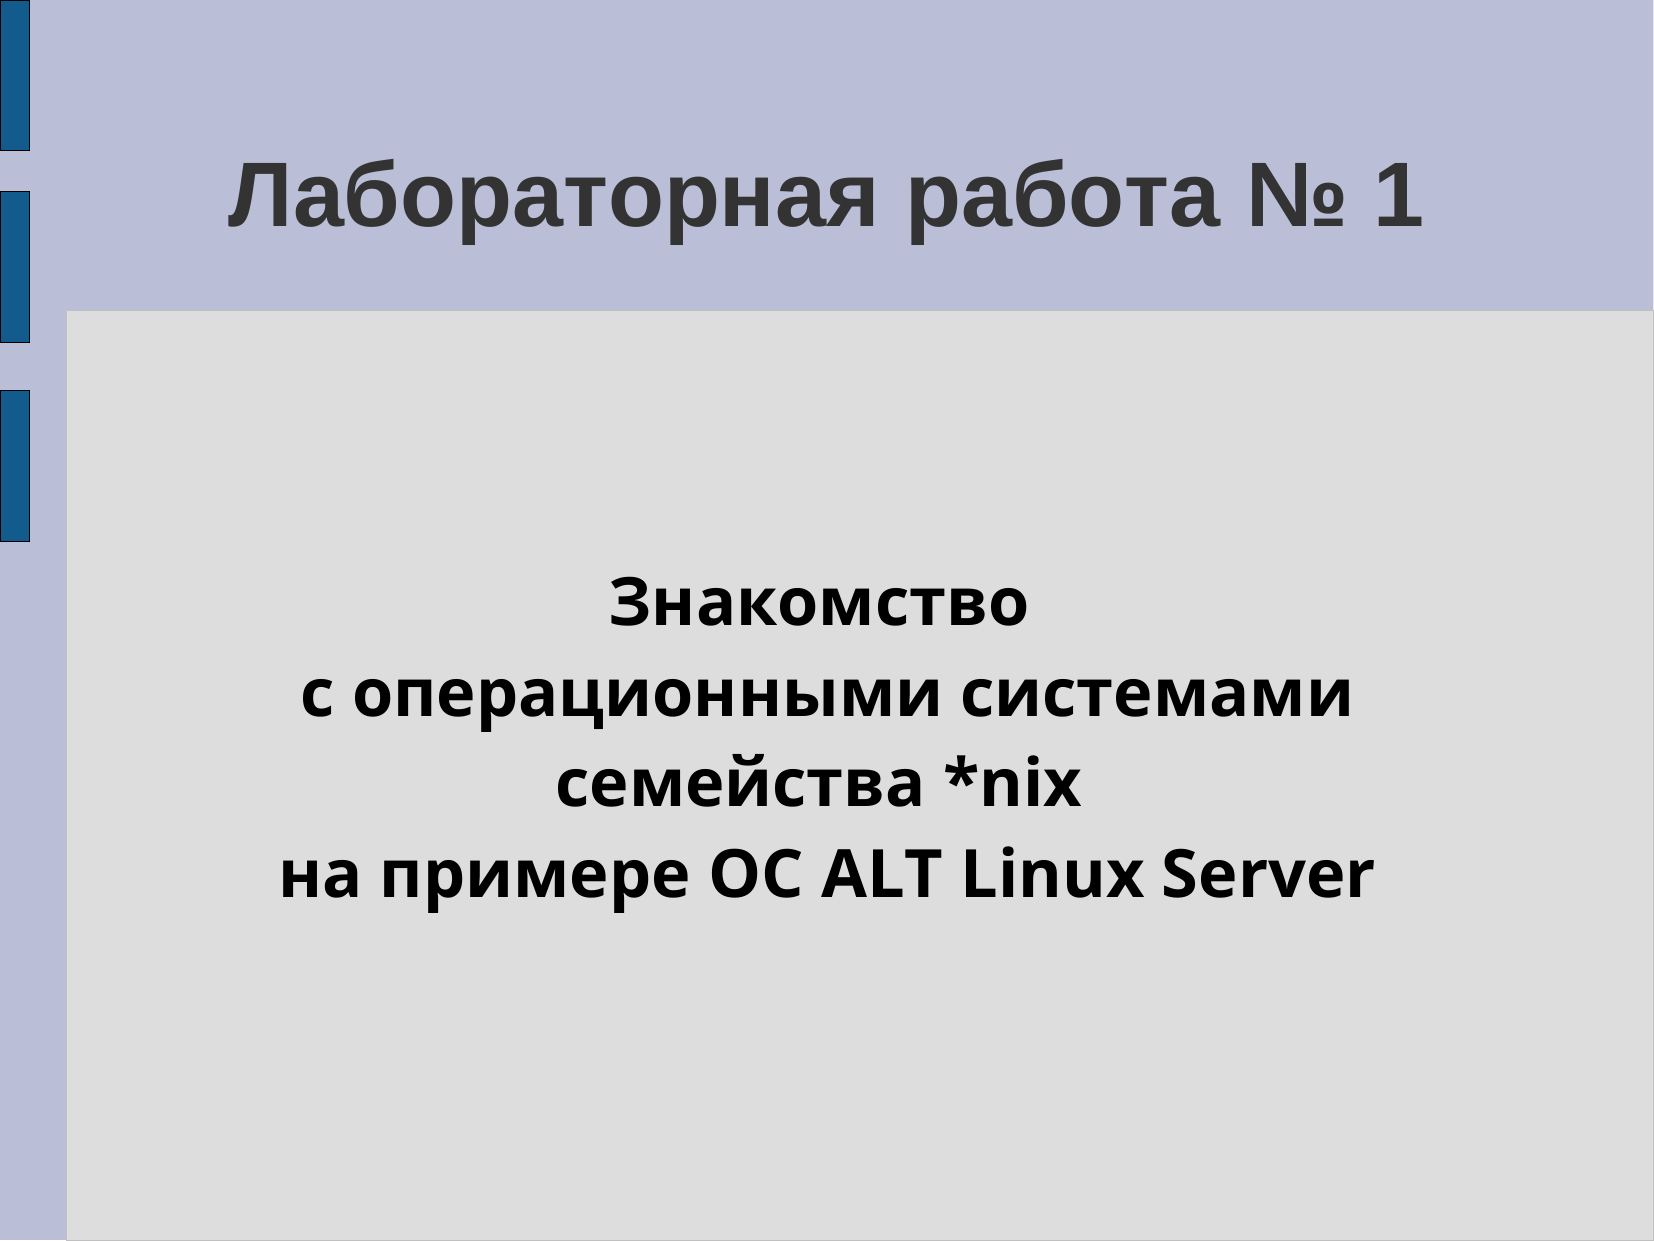

# Лабораторная работа № 1
Знакомство
с операционными системами семейства *nix
на примере ОС ALT Linux Server